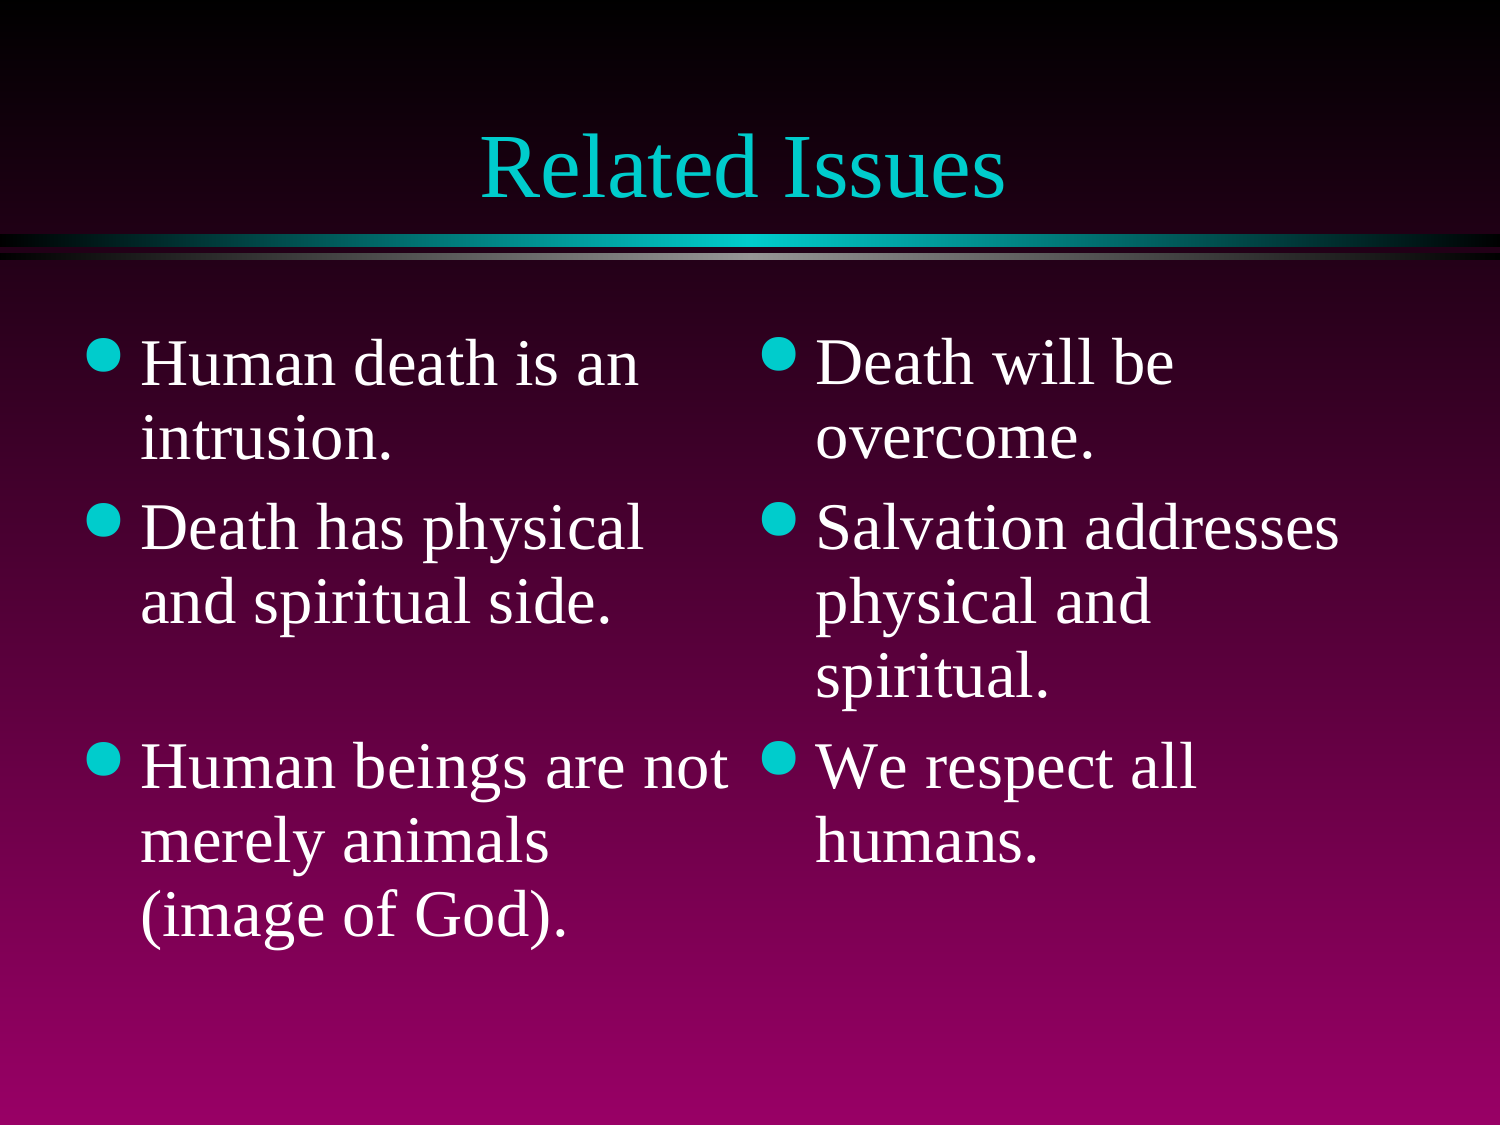

# Related Issues
Death will be overcome.
Salvation addresses physical and spiritual.
We respect all humans.
Human death is an intrusion.
Death has physical and spiritual side.
Human beings are not merely animals (image of God).